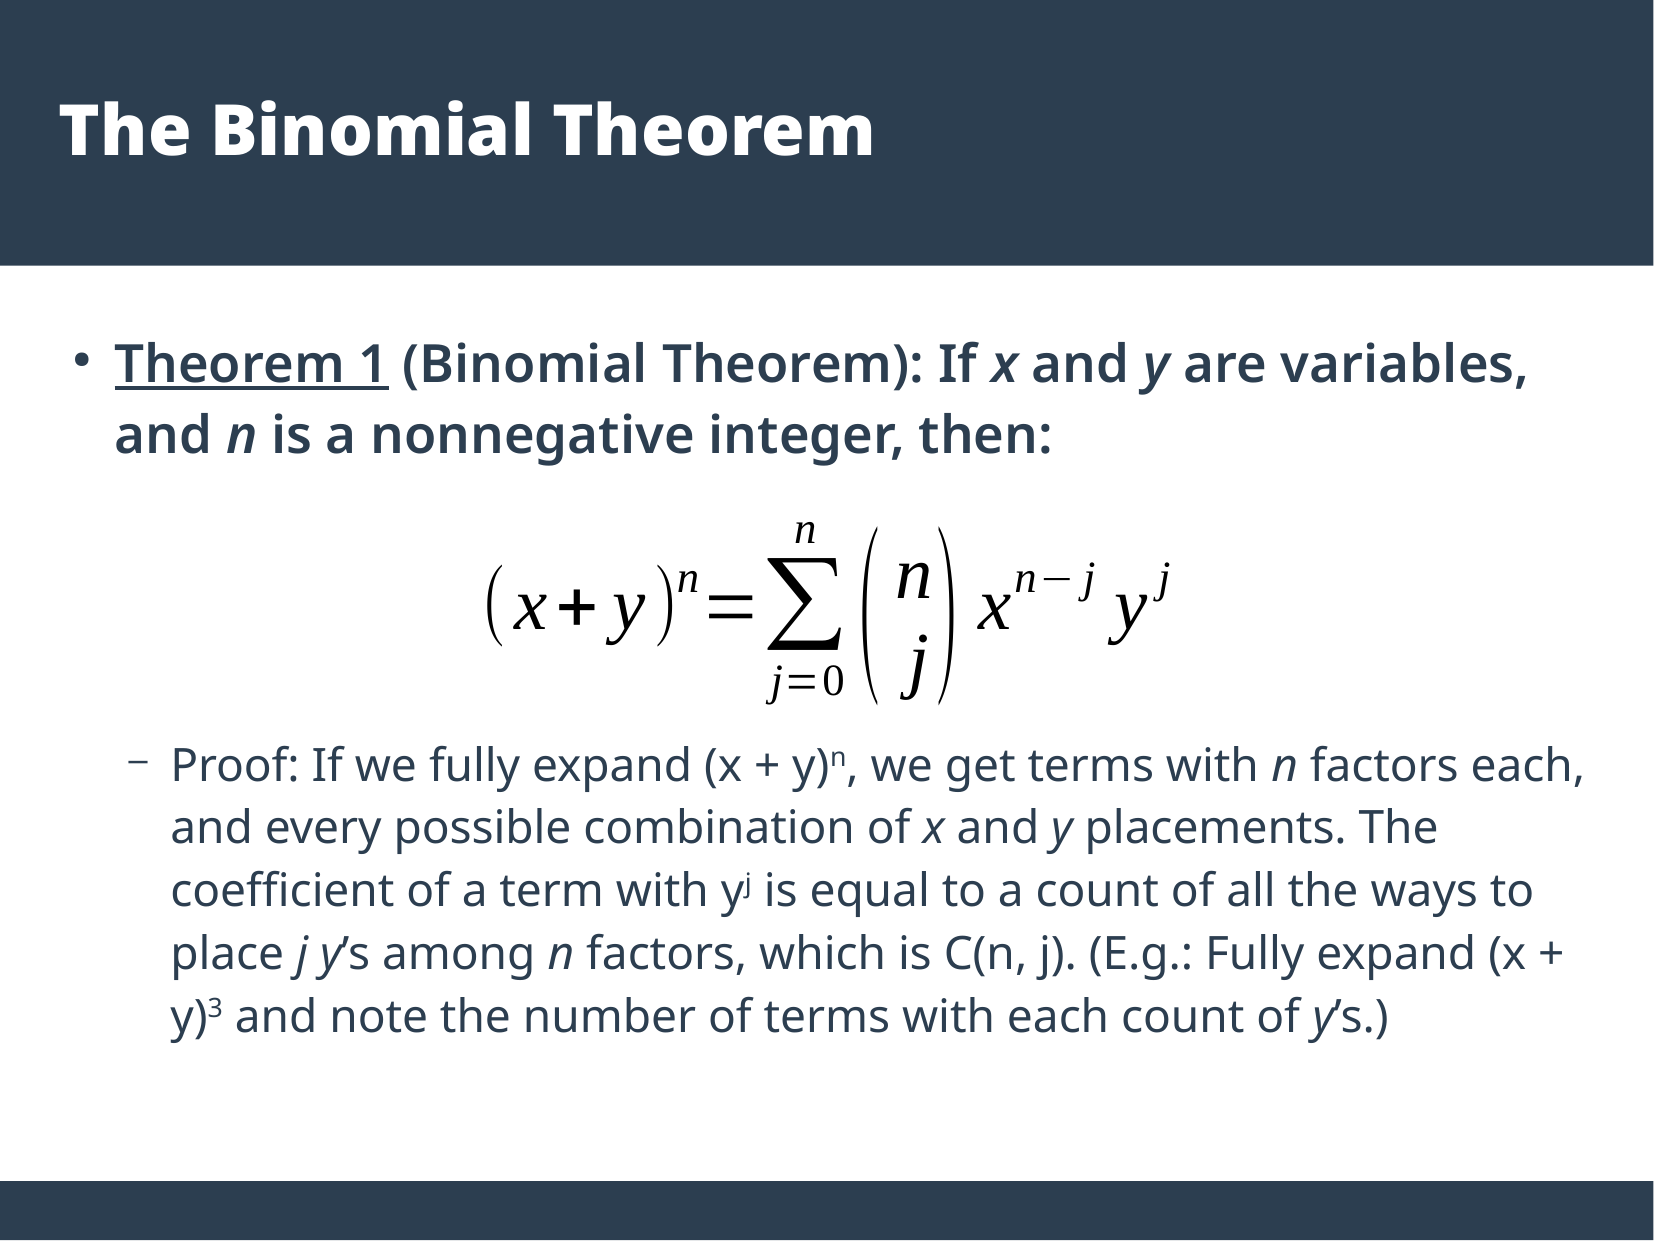

# The Binomial Theorem
Theorem 1 (Binomial Theorem): If x and y are variables, and n is a nonnegative integer, then:
Proof: If we fully expand (x + y)n, we get terms with n factors each, and every possible combination of x and y placements. The coefficient of a term with yj is equal to a count of all the ways to place j y’s among n factors, which is C(n, j). (E.g.: Fully expand (x + y)3 and note the number of terms with each count of y’s.)